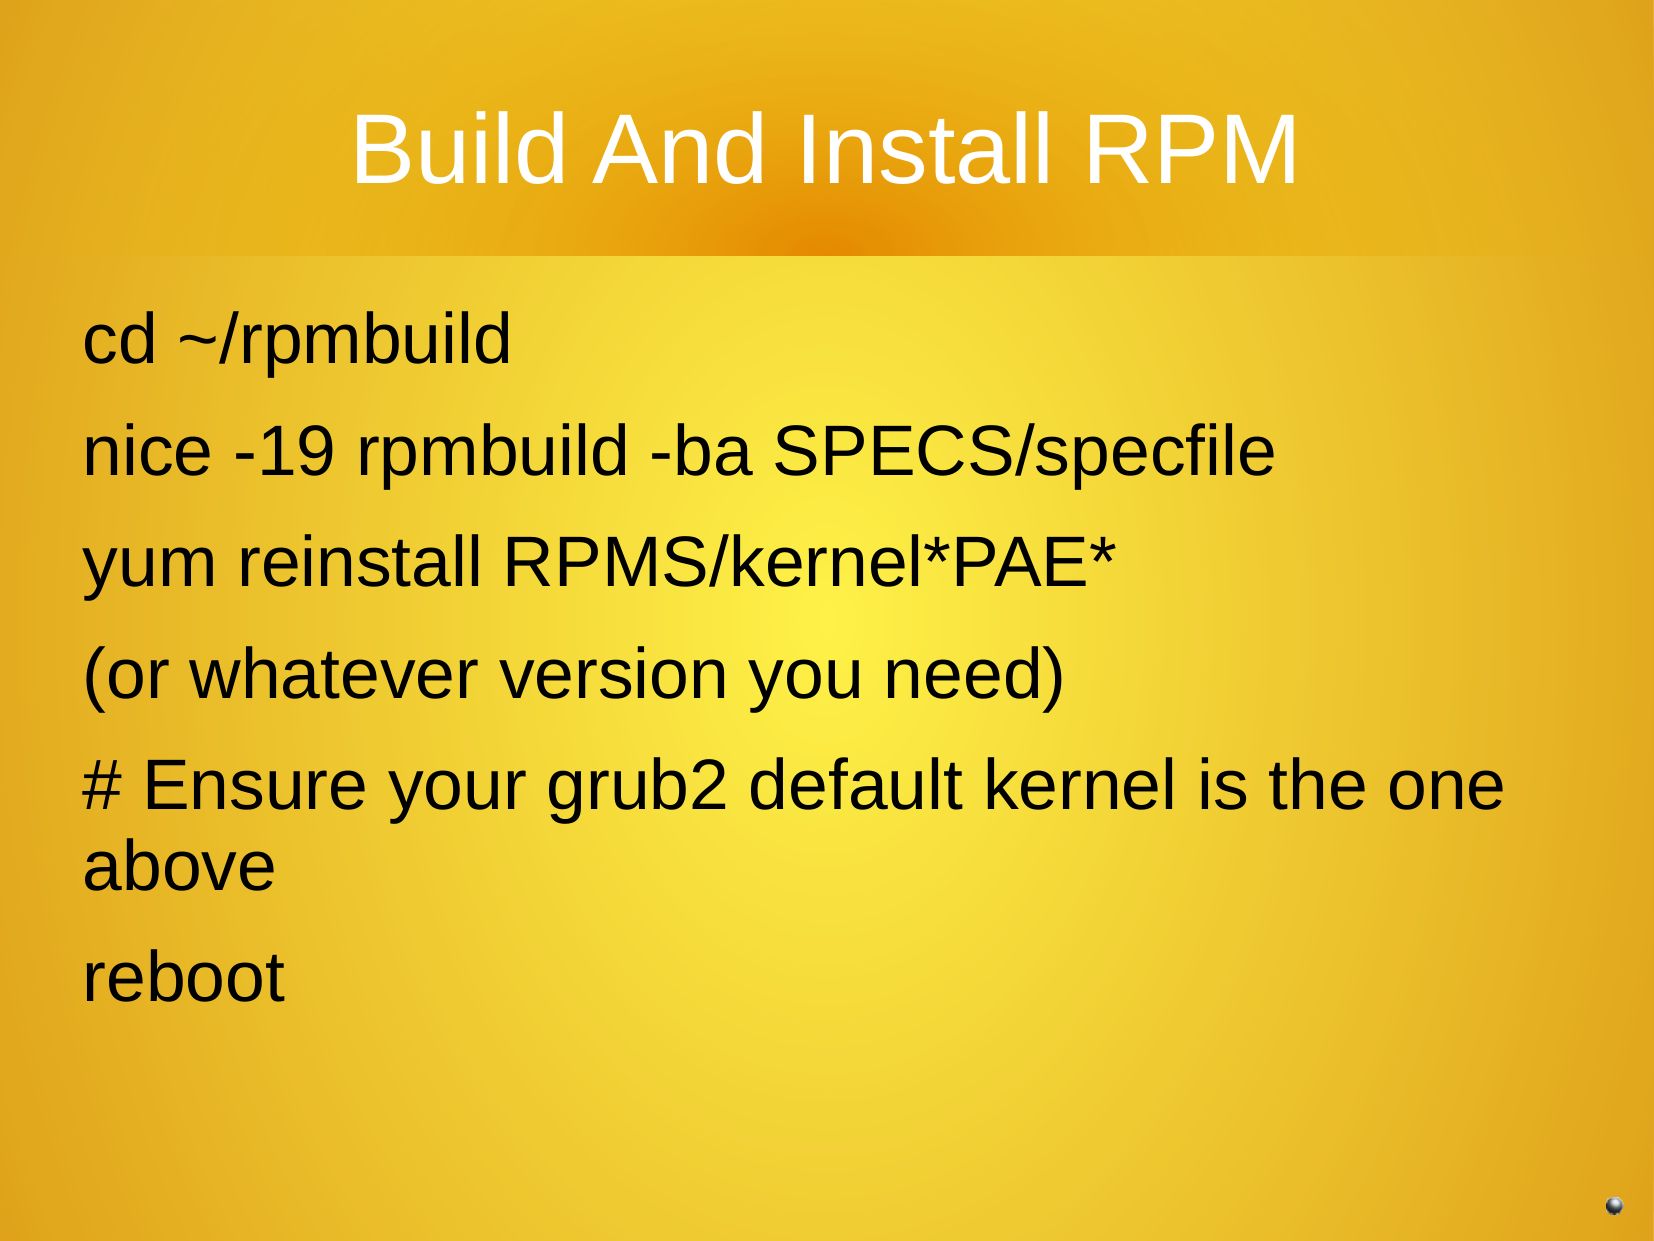

# Build And Install RPM
cd ~/rpmbuild
nice -19 rpmbuild -ba SPECS/specfile
yum reinstall RPMS/kernel*PAE*
(or whatever version you need)
# Ensure your grub2 default kernel is the one above
reboot